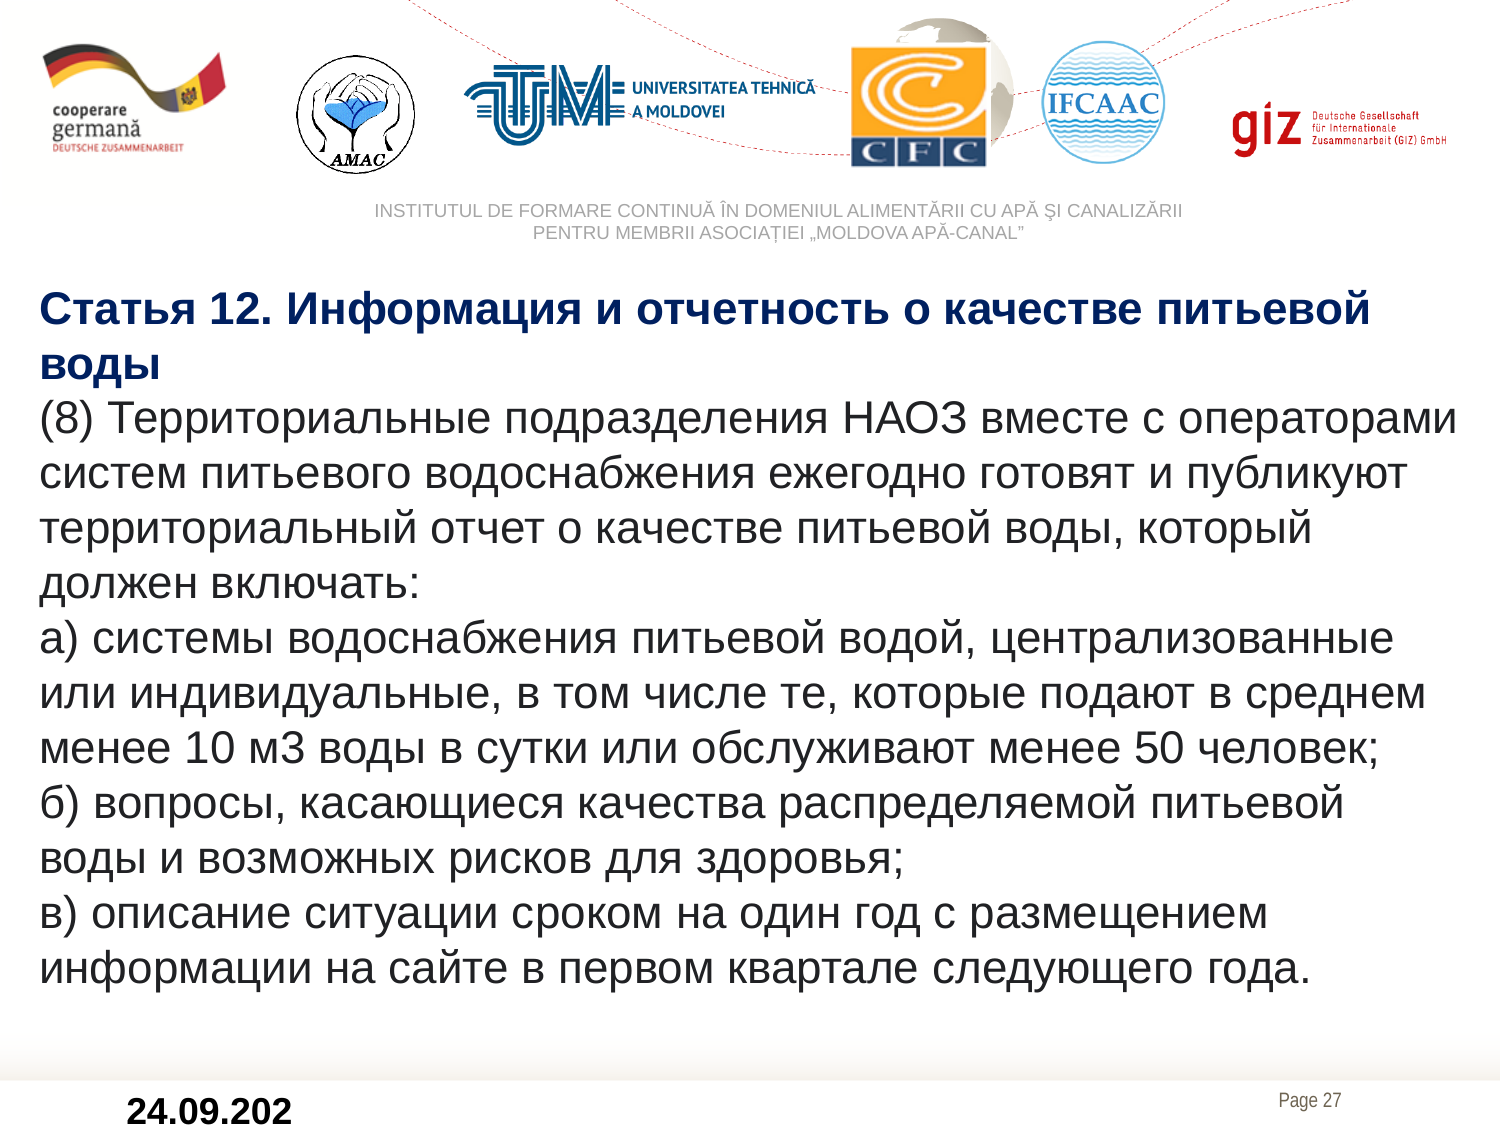

INSTITUTUL DE FORMARE CONTINUĂ ÎN DOMENIUL ALIMENTĂRII CU APĂ ŞI CANALIZĂRII
PENTRU MEMBRII ASOCIAȚIEI „MOLDOVA APĂ-CANAL”
# Статья 12. Информация и отчетность о качестве питьевой воды (8) Территориальные подразделения НАОЗ вместе с операторами систем питьевого водоснабжения ежегодно готовят и публикуют территориальный отчет о качестве питьевой воды, который должен включать: а) системы водоснабжения питьевой водой, централизованные или индивидуальные, в том числе те, которые подают в среднем менее 10 м3 воды в сутки или обслуживают менее 50 человек; б) вопросы, касающиеся качества распределяемой питьевой воды и возможных рисков для здоровья; в) описание ситуации сроком на один год с размещением информации на сайте в первом квартале следующего года.